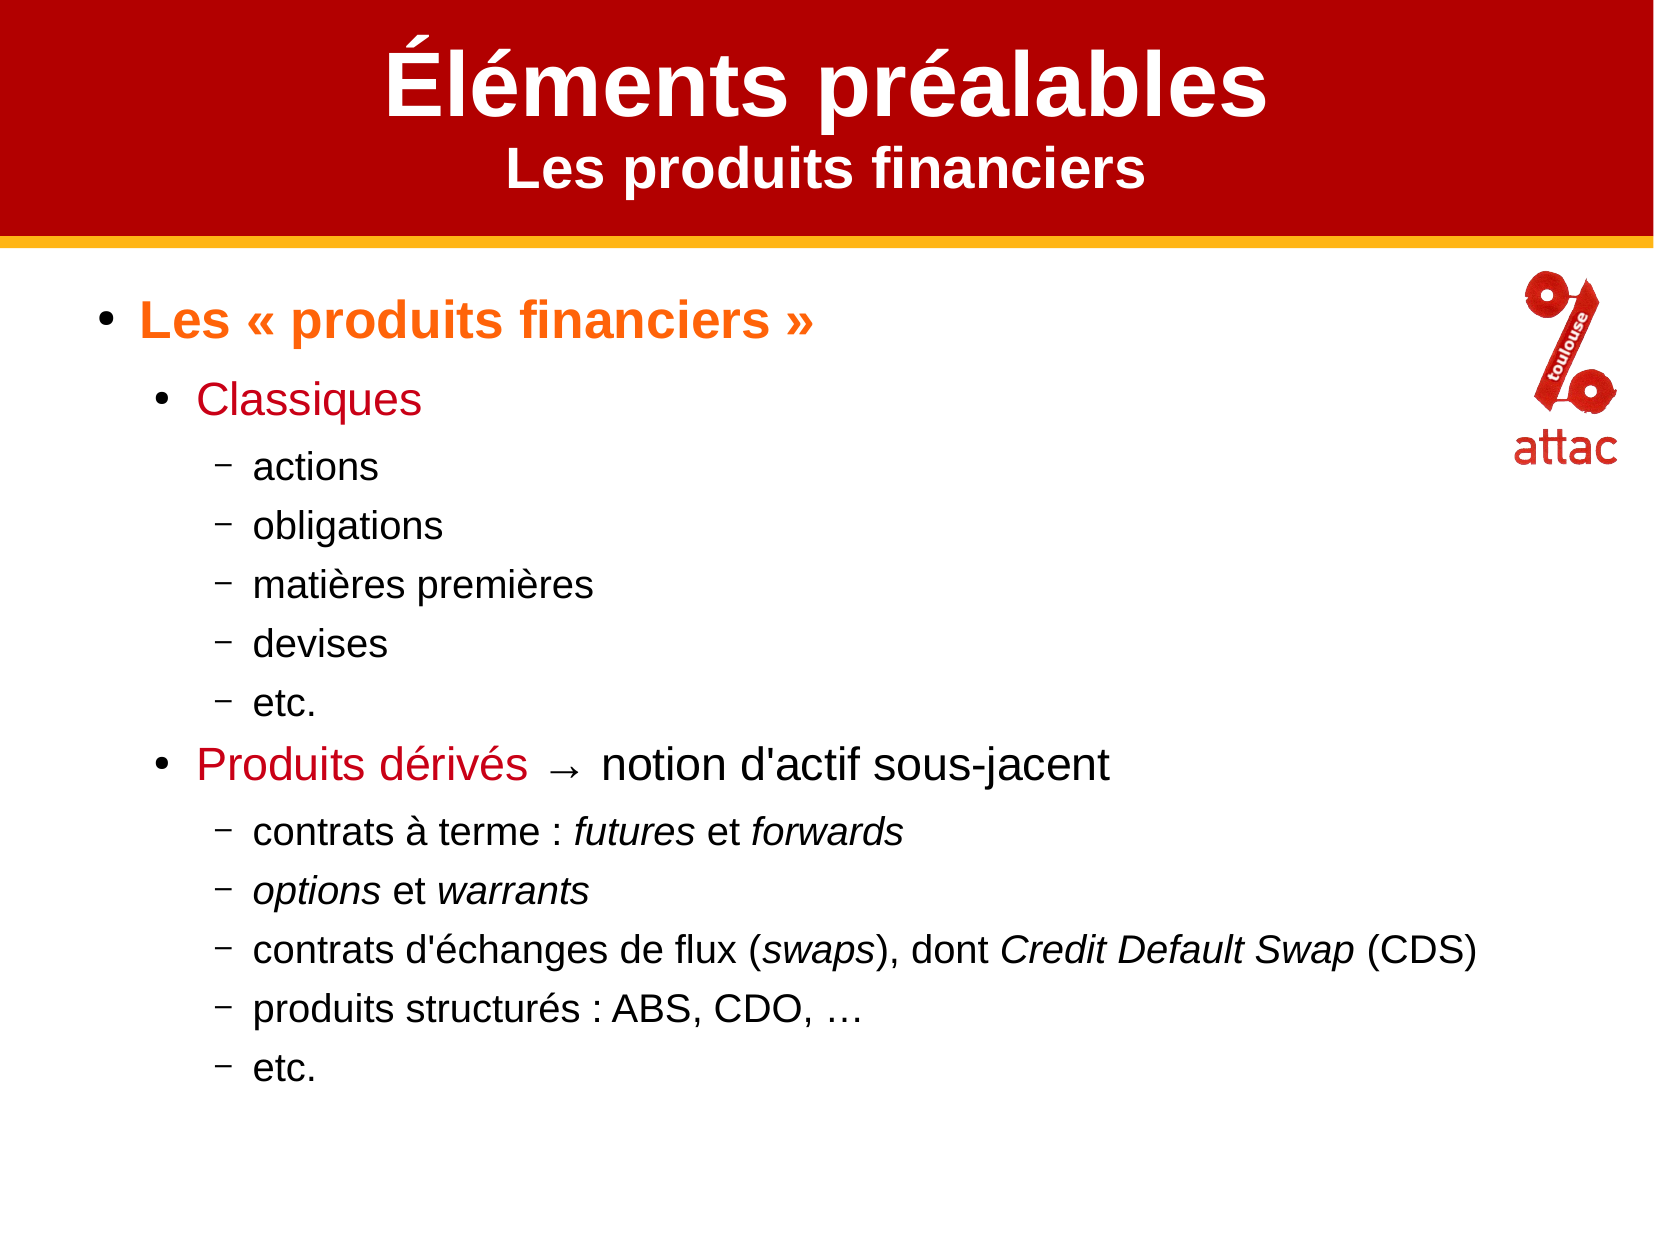

# Éléments préalables Les produits financiers
Les « produits financiers »
Classiques
actions
obligations
matières premières
devises
etc.
Produits dérivés → notion d'actif sous-jacent
contrats à terme : futures et forwards
options et warrants
contrats d'échanges de flux (swaps), dont Credit Default Swap (CDS)
produits structurés : ABS, CDO, …
etc.